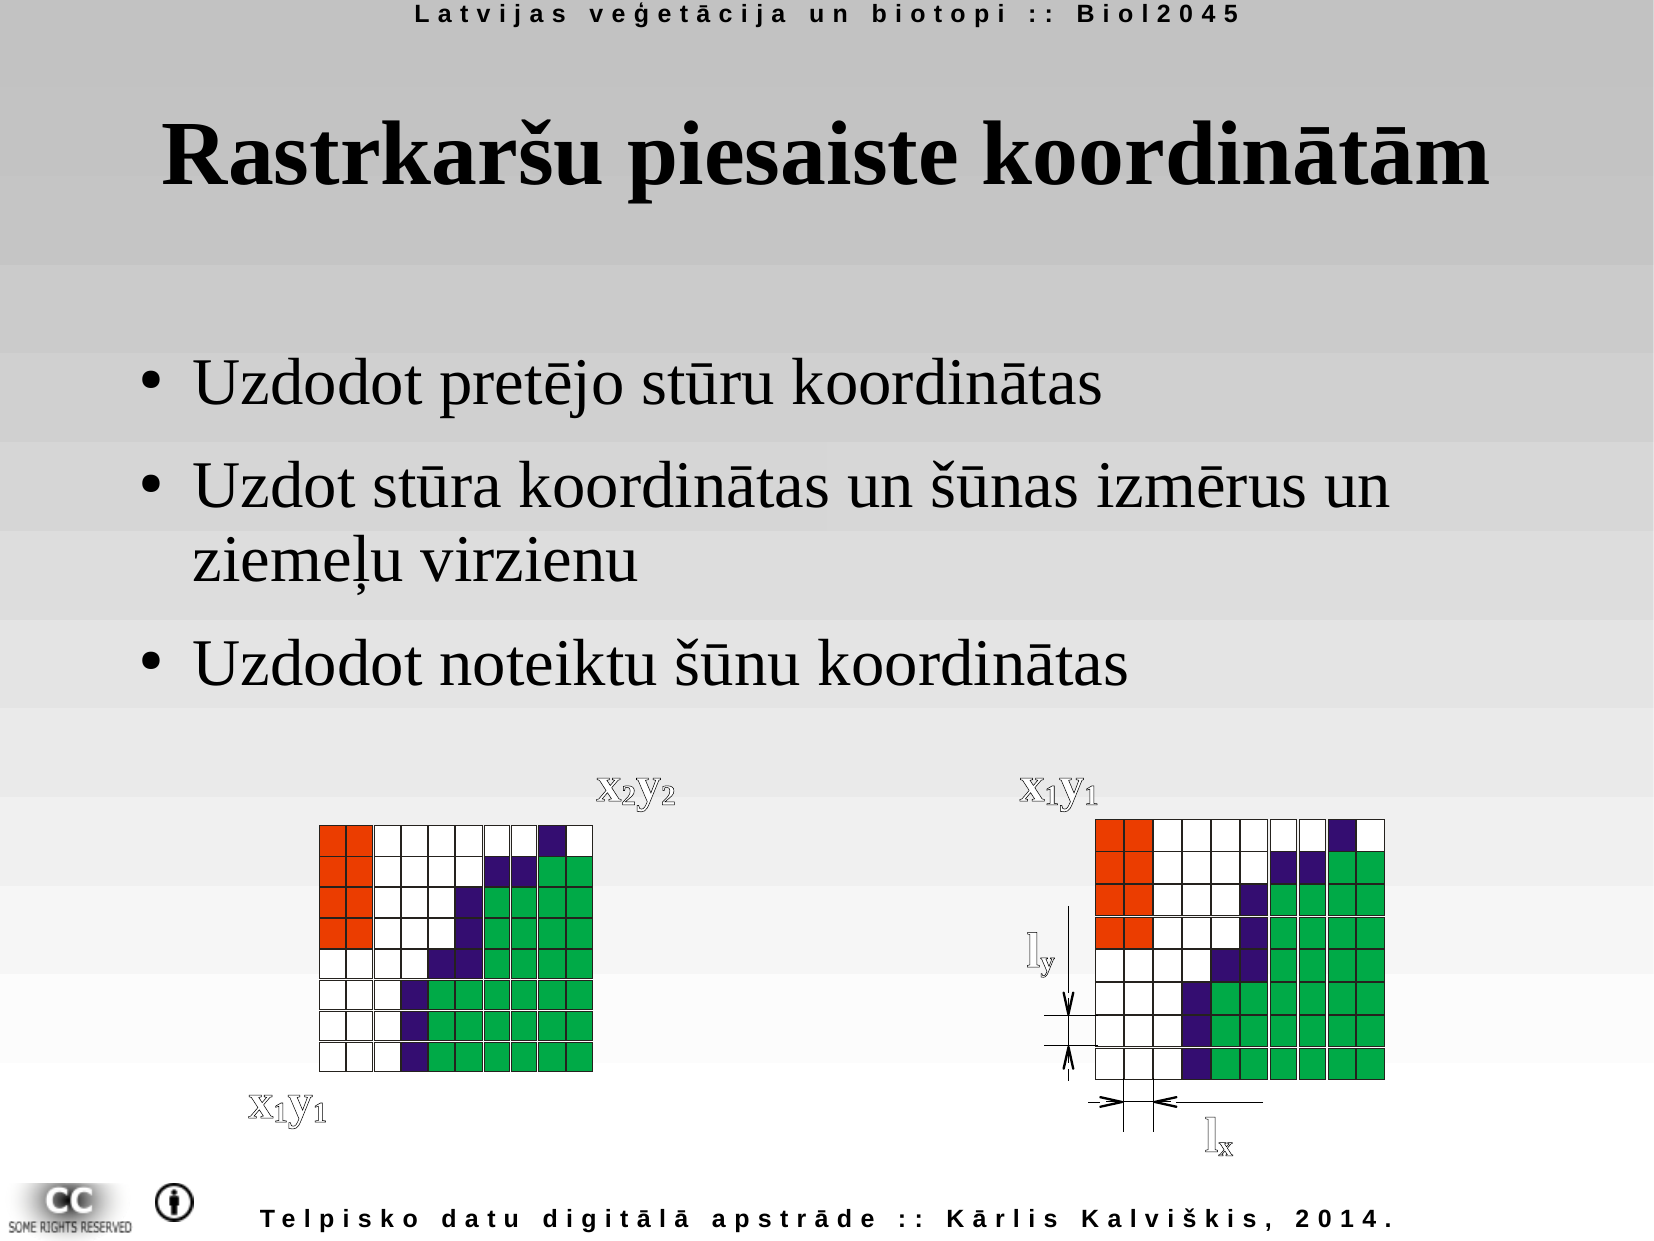

# Rastrkaršu piesaiste koordinātām
Uzdodot pretējo stūru koordinātas
Uzdot stūra koordinātas un šūnas izmērus un ziemeļu virzienu
Uzdodot noteiktu šūnu koordinātas
x2y2
x1y1
x1y1
ly
lx